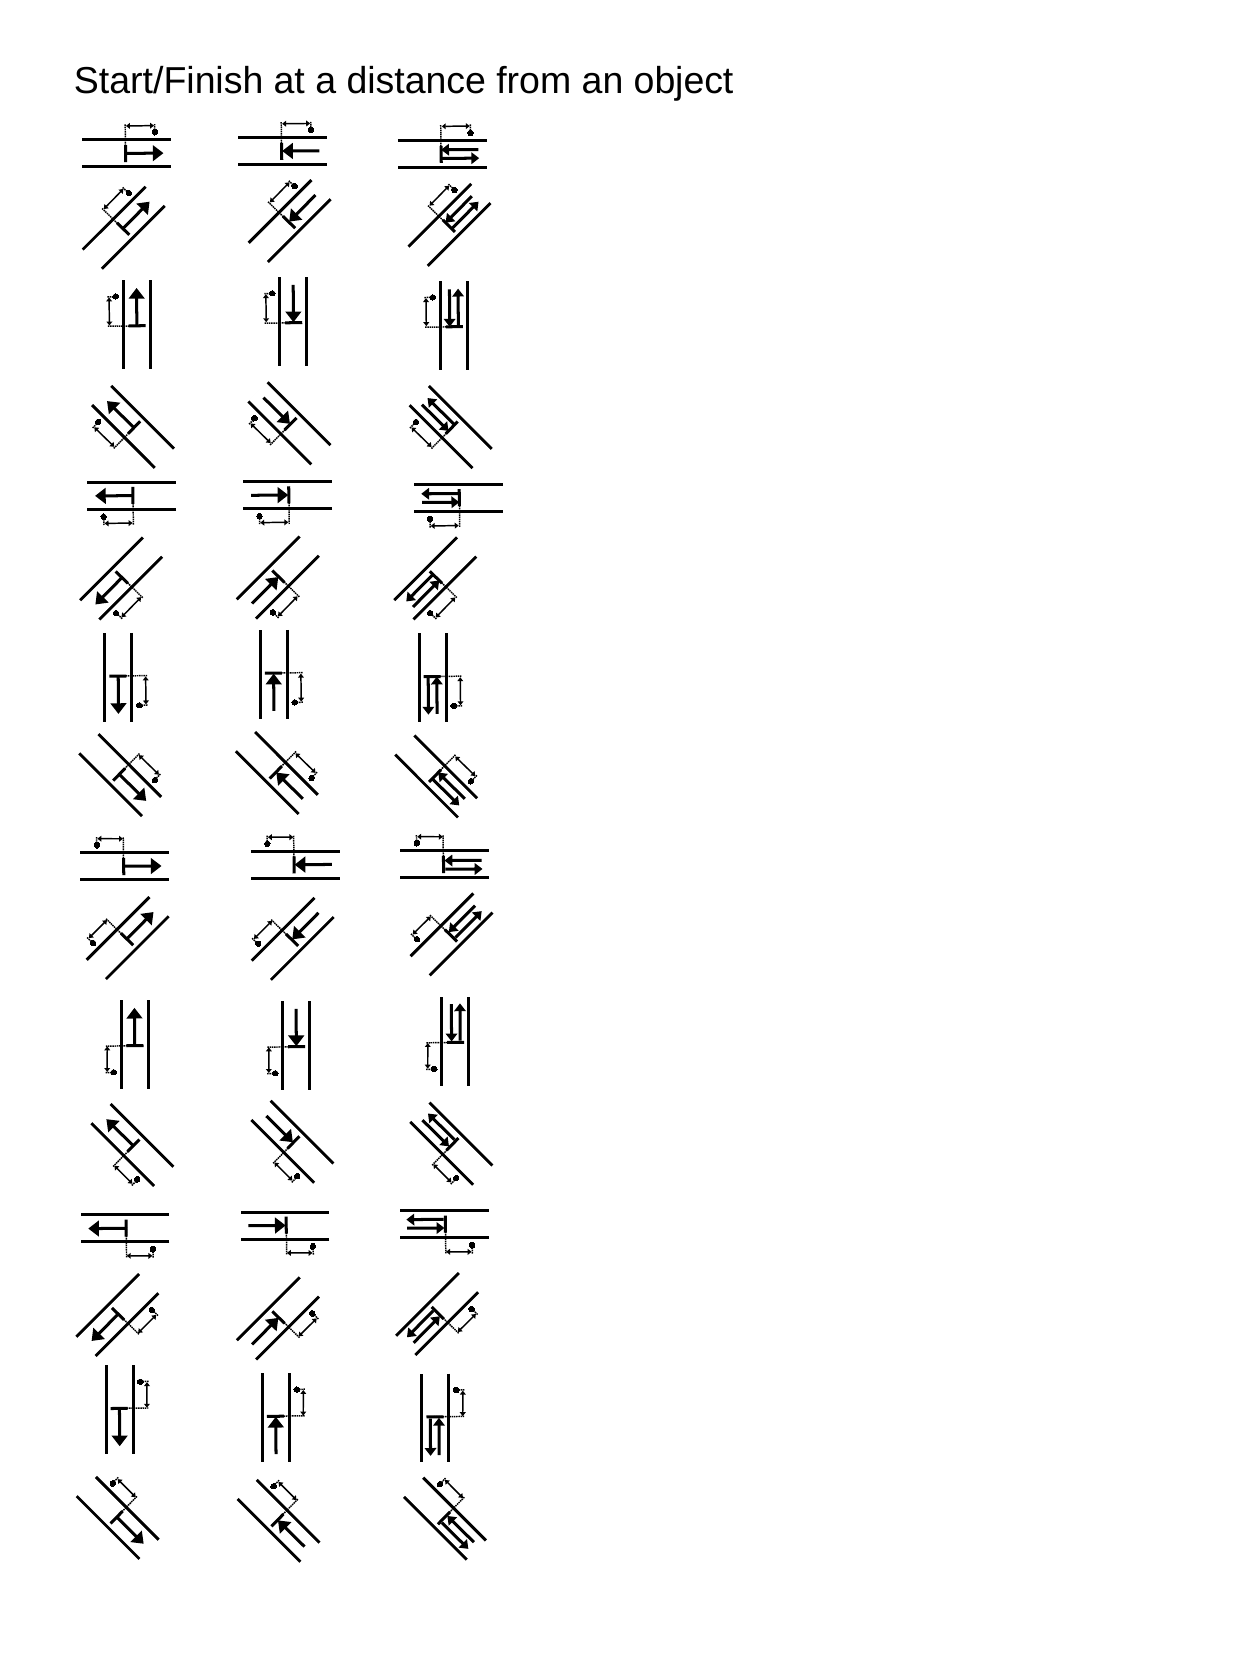

Start/Finish at a distance from an object